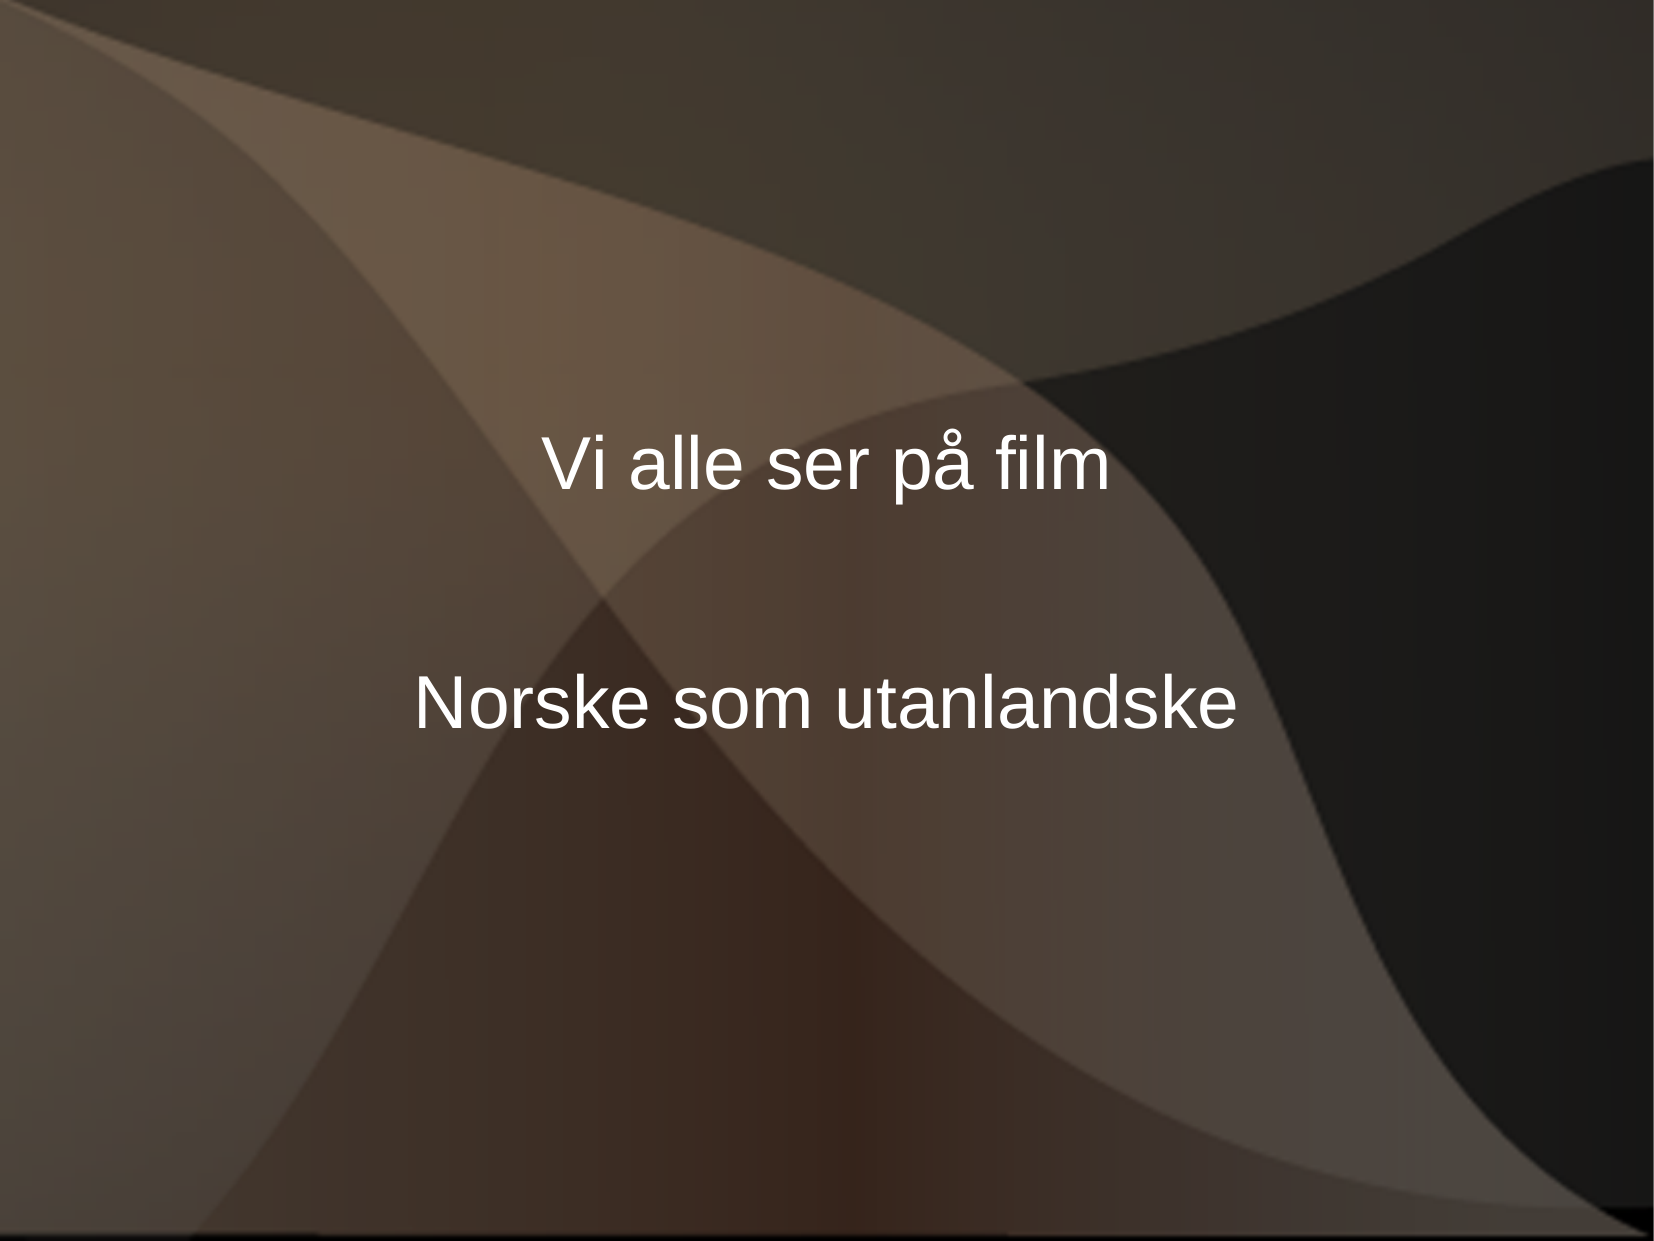

# Vi alle ser på film
Norske som utanlandske